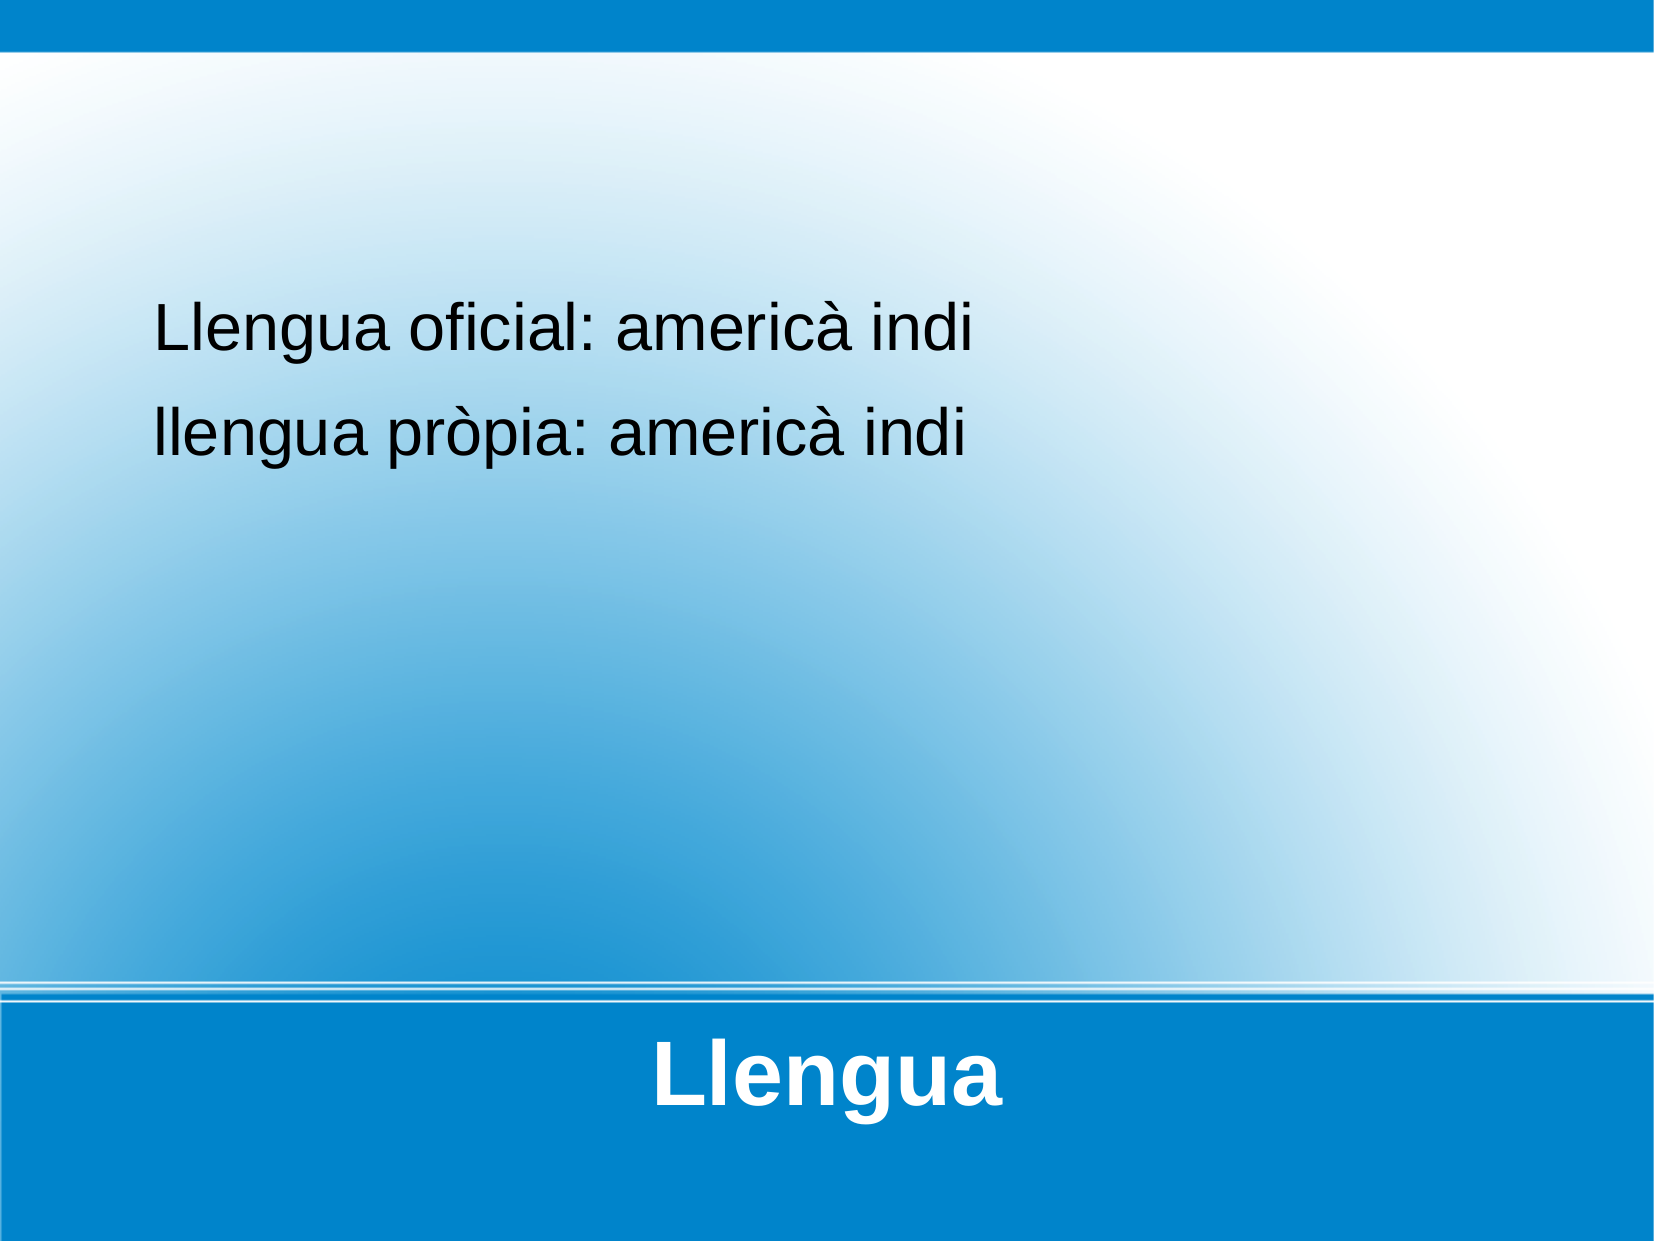

Llengua oficial: americà indi
llengua pròpia: americà indi
# Llengua